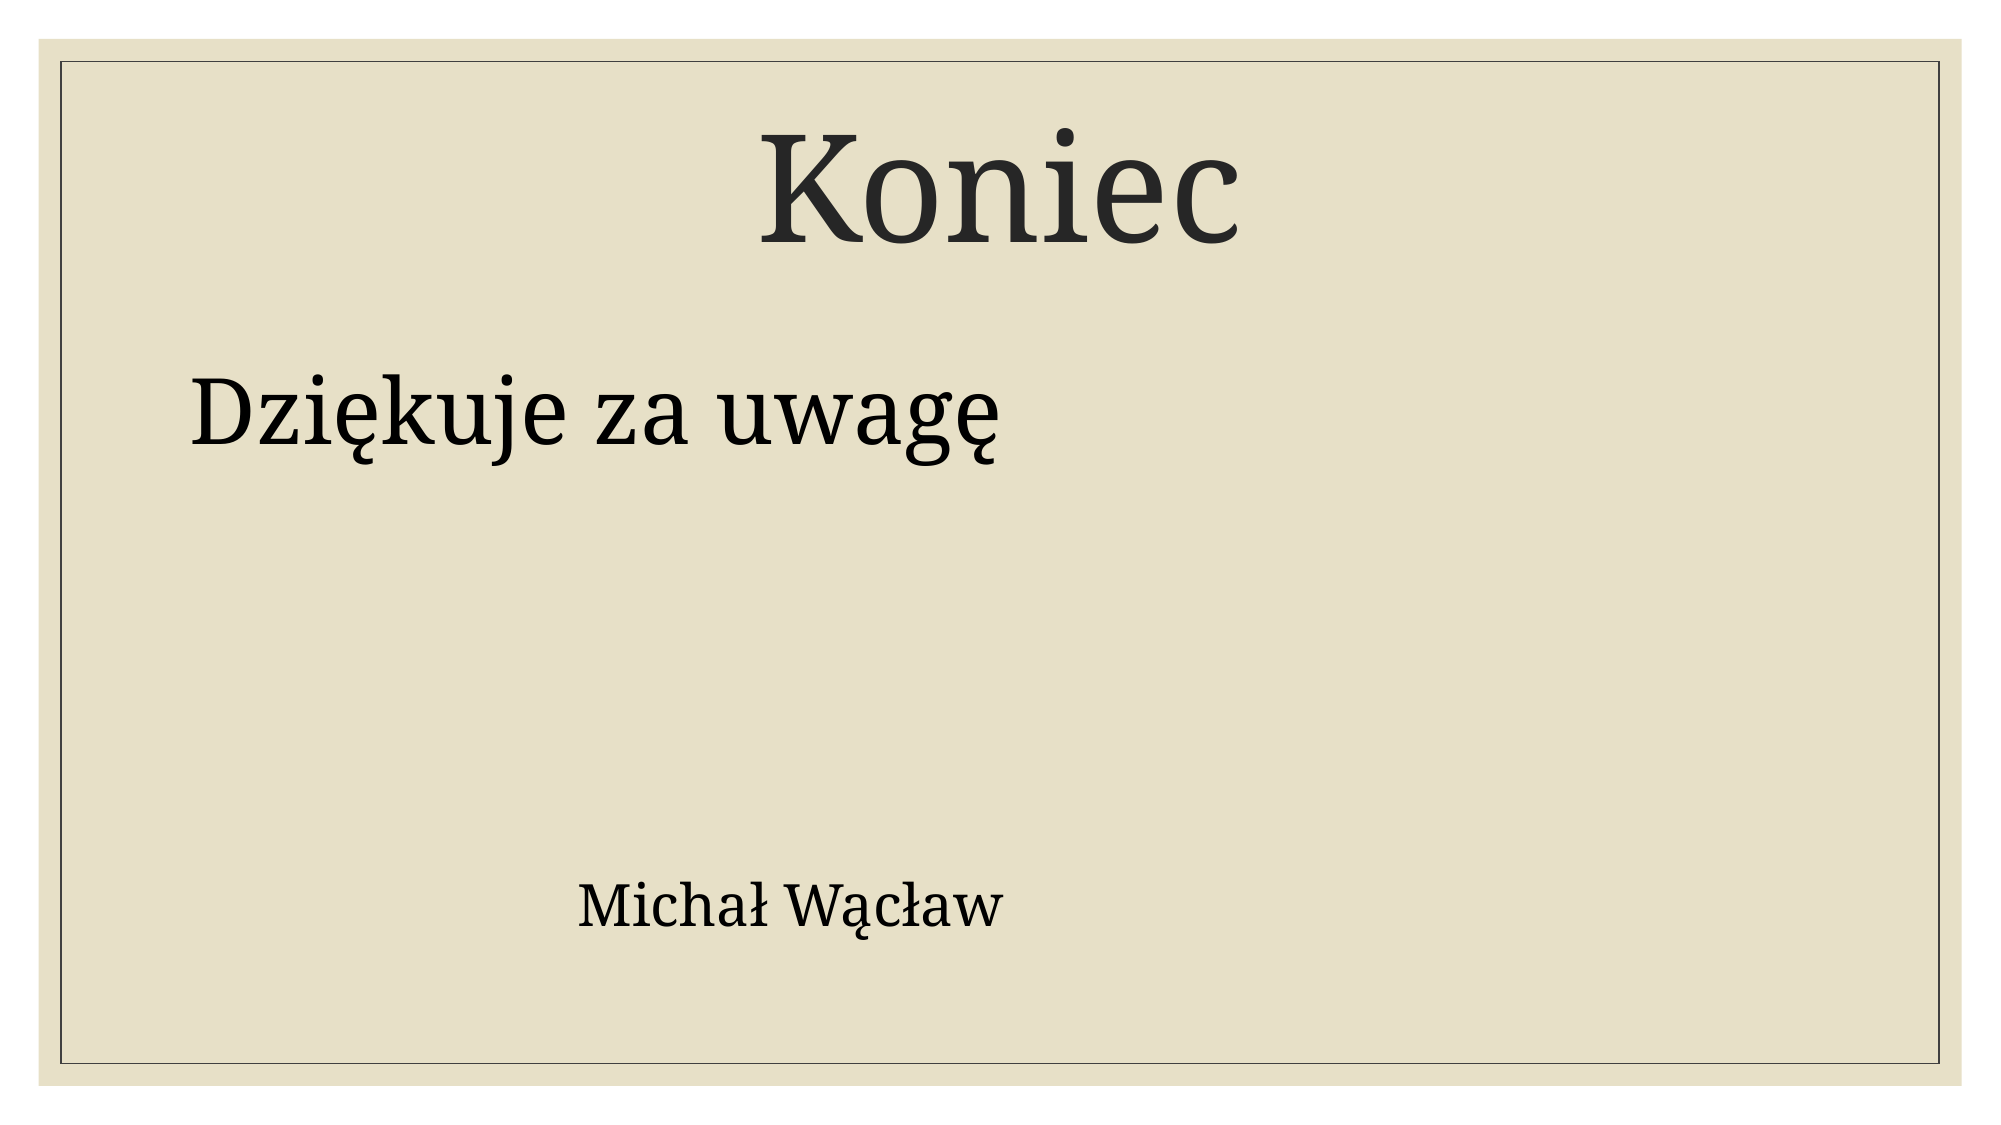

# Koniec
Dziękuje za uwagę
Michał Wącław